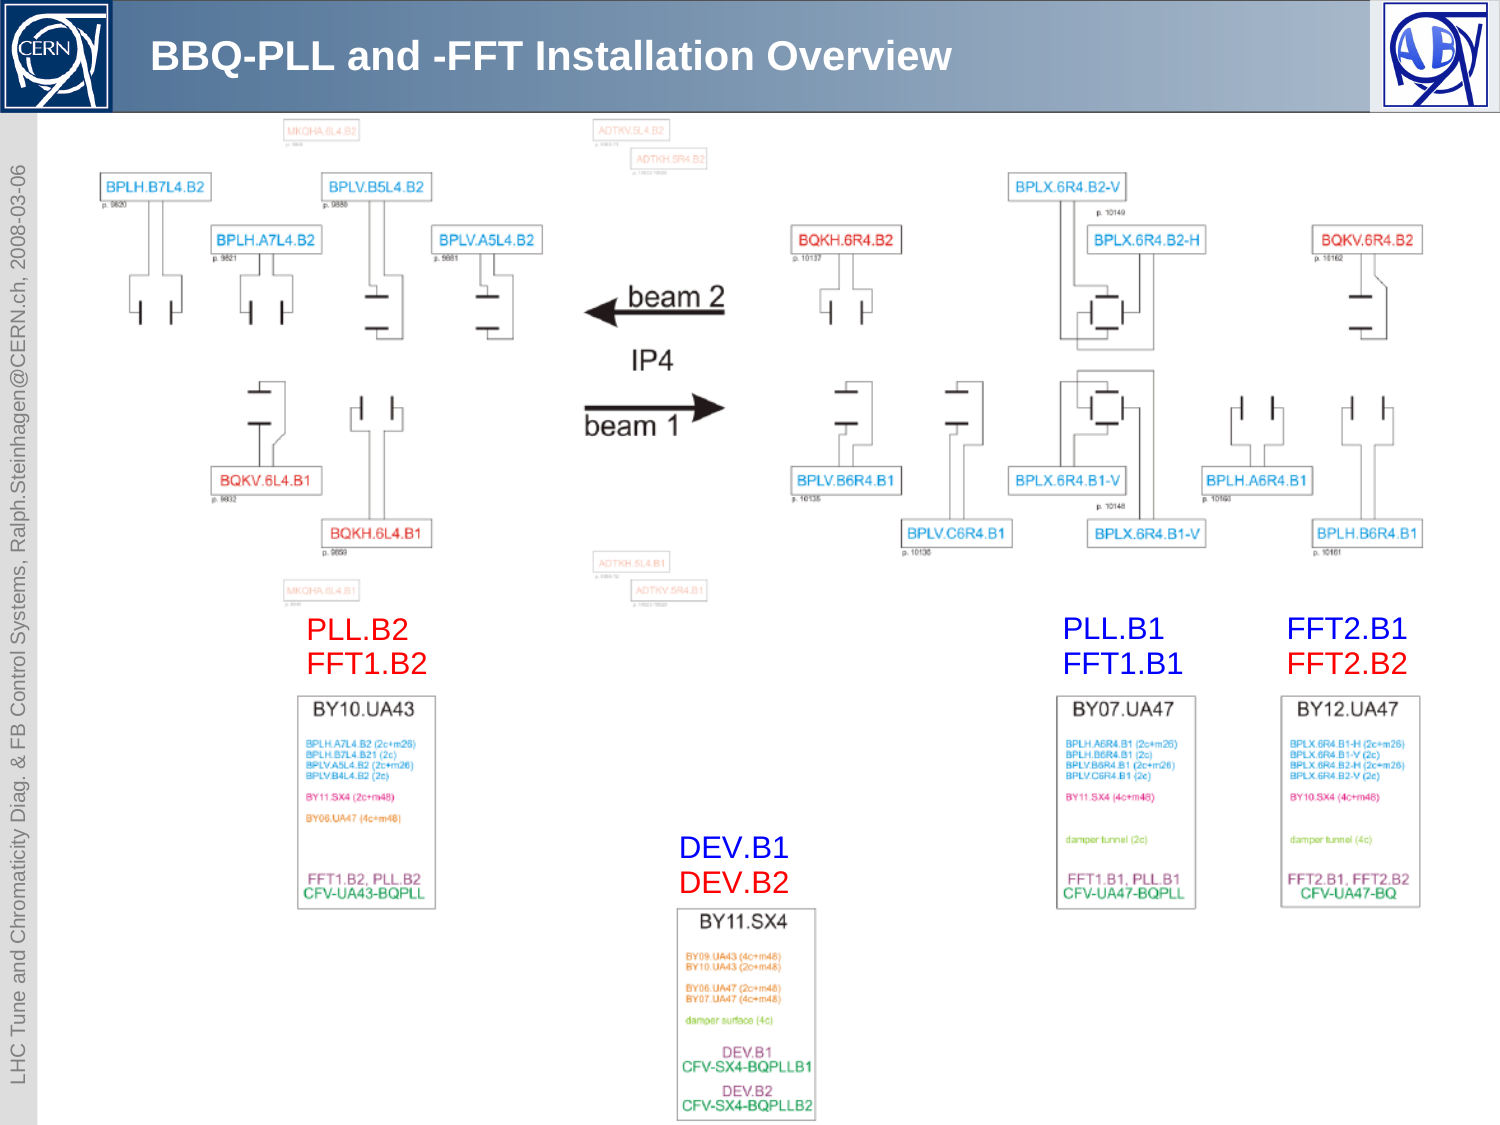

# BBQ-PLL and -FFT Installation Overview
FFT2.B1
FFT2.B2
PLL.B1
FFT1.B1
PLL.B2
FFT1.B2
DEV.B1
DEV.B2